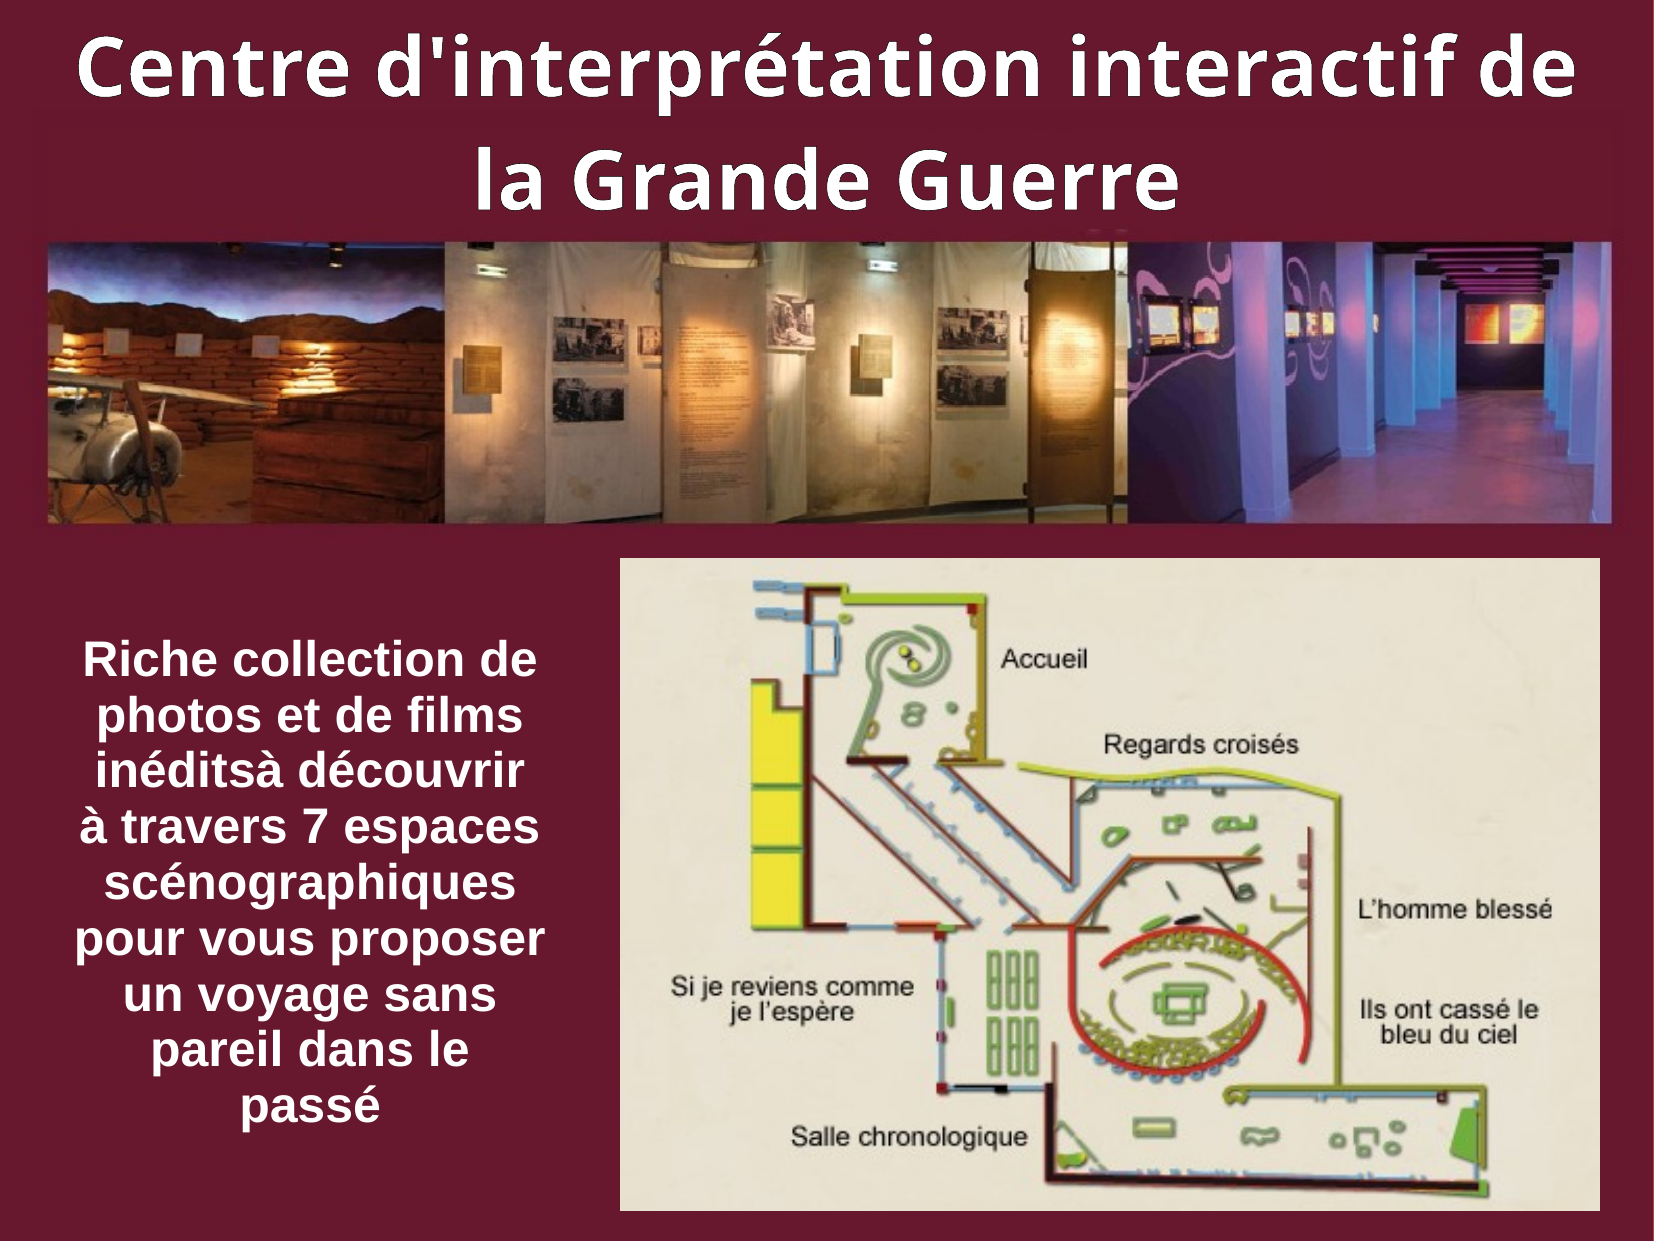

Centre d'interprétation interactif de la Grande Guerre
Riche collection de photos et de films inéditsà découvrir à travers 7 espaces scénographiques pour vous proposer un voyage sans pareil dans le passé